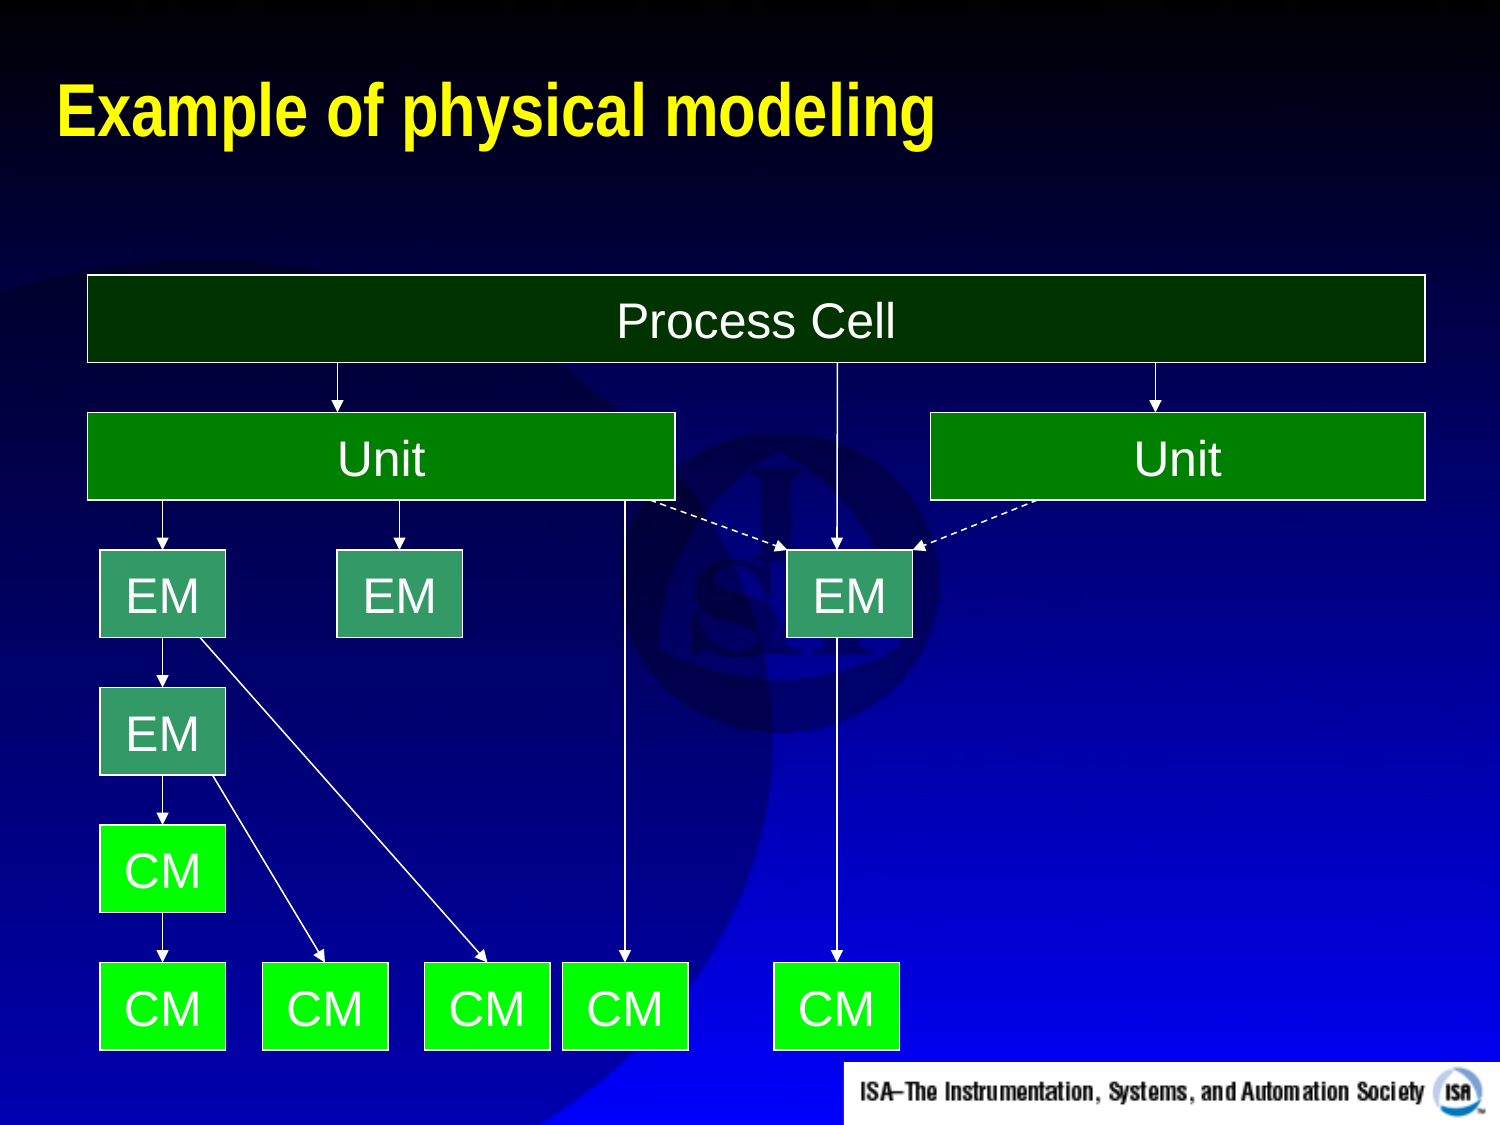

# Example of physical modeling
Process Cell
Unit
Unit
EM
EM
EM
EM
CM
CM
CM
CM
CM
CM